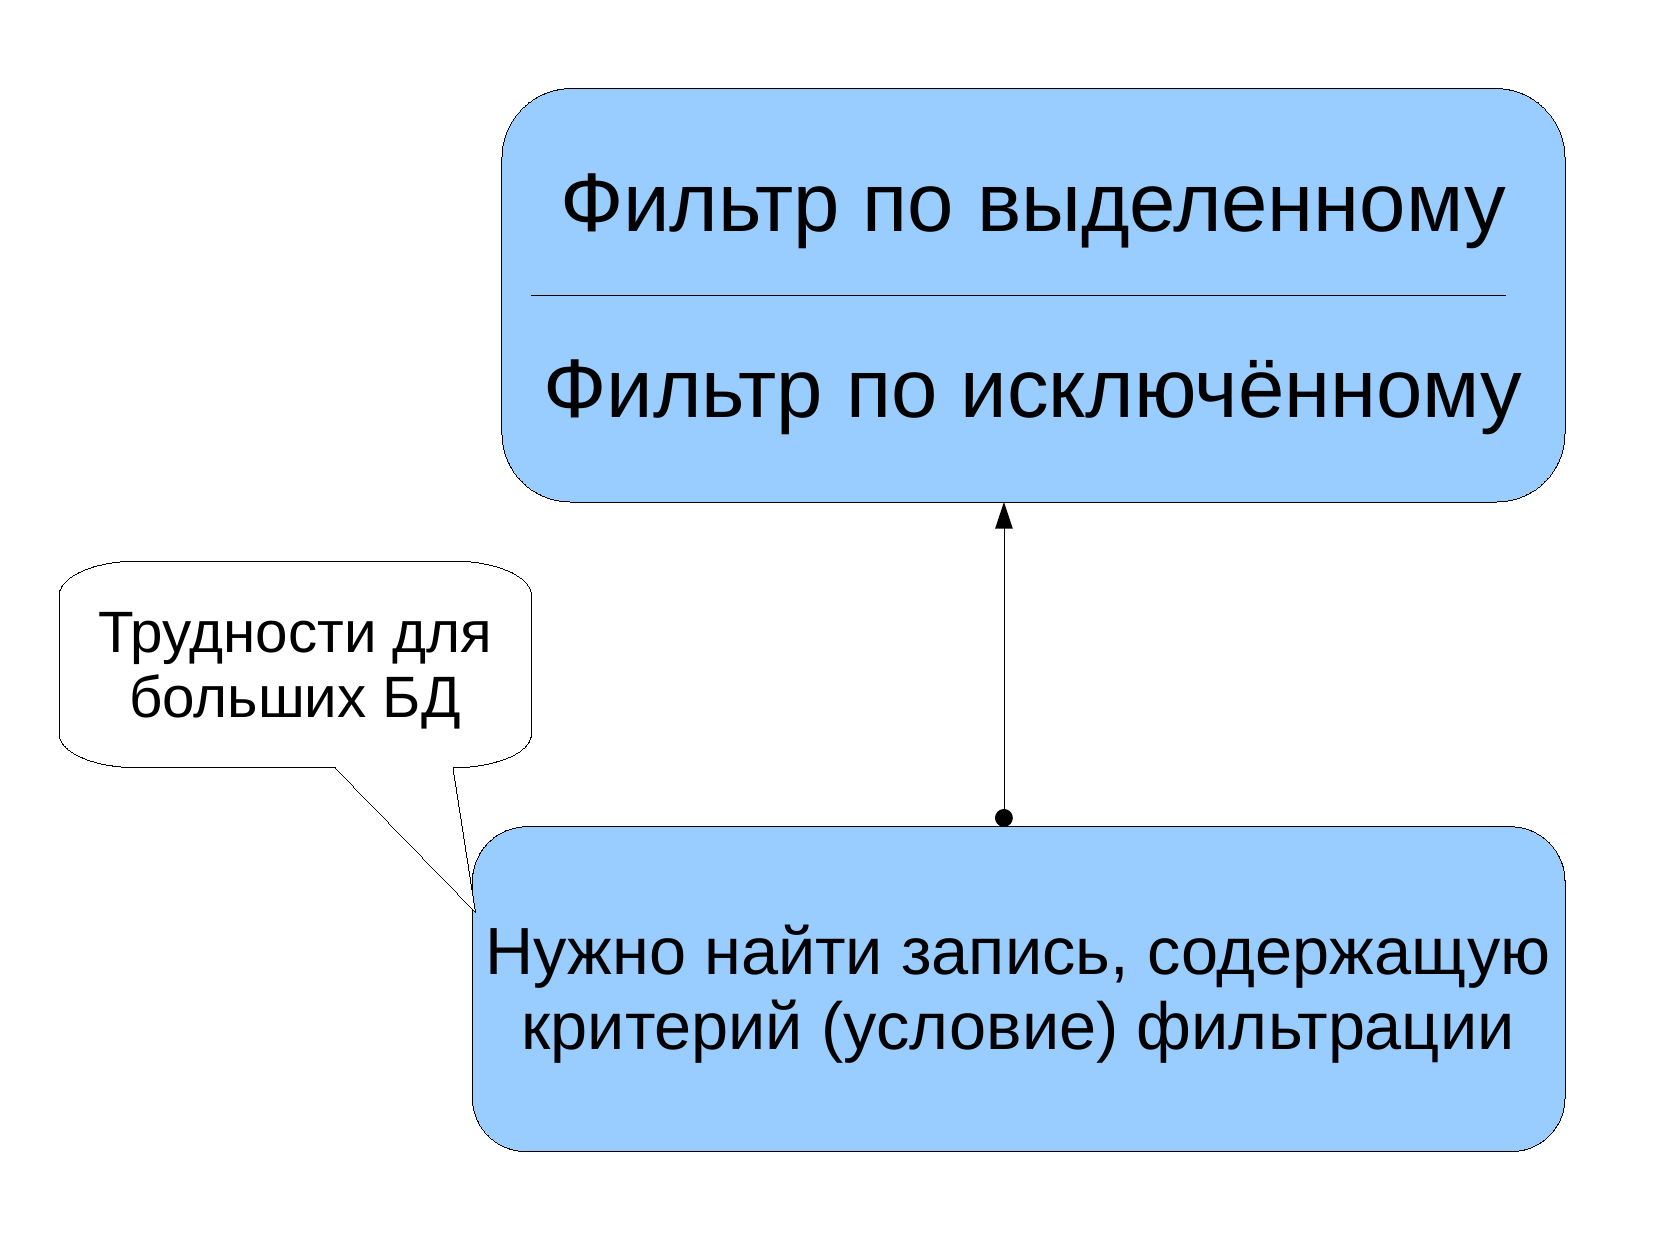

Фильтр по выделенному
Фильтр по исключённому
Трудности для
больших БД
Нужно найти запись, содержащую
критерий (условие) фильтрации